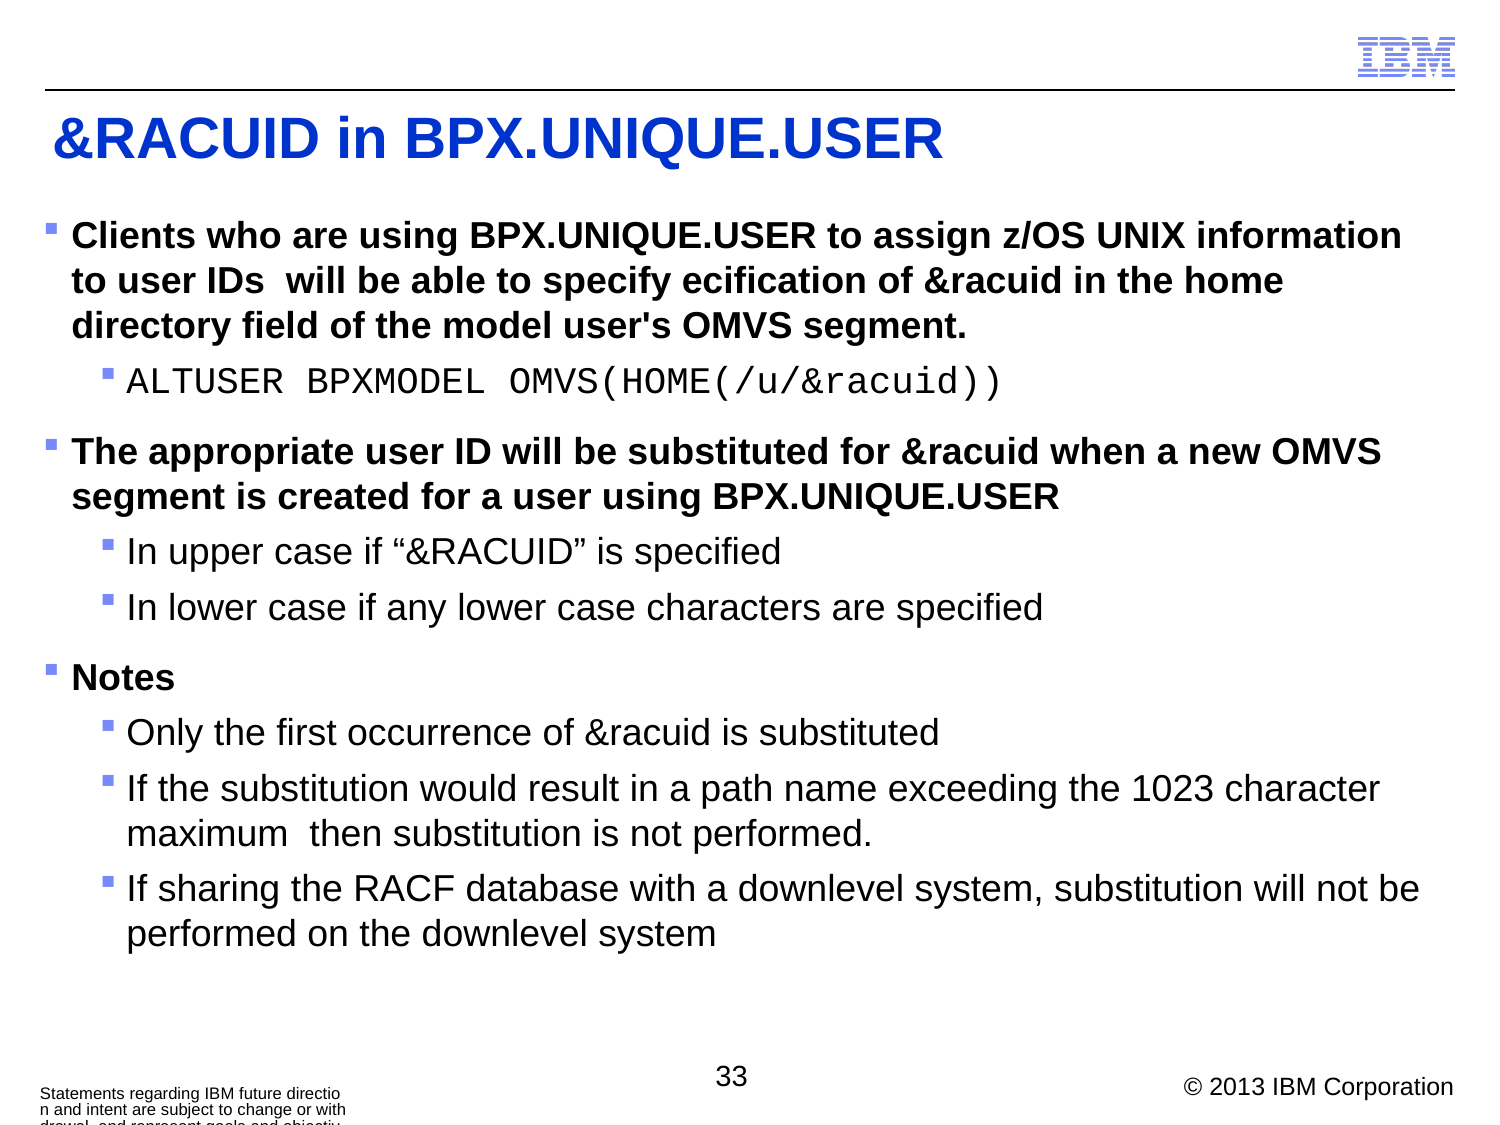

# &RACUID in BPX.UNIQUE.USER
Clients who are using BPX.UNIQUE.USER to assign z/OS UNIX information to user IDs will be able to specify ecification of &racuid in the home directory field of the model user's OMVS segment.
ALTUSER BPXMODEL OMVS(HOME(/u/&racuid))
The appropriate user ID will be substituted for &racuid when a new OMVS segment is created for a user using BPX.UNIQUE.USER
In upper case if “&RACUID” is specified
In lower case if any lower case characters are specified
Notes
Only the first occurrence of &racuid is substituted
If the substitution would result in a path name exceeding the 1023 character maximum then substitution is not performed.
If sharing the RACF database with a downlevel system, substitution will not be performed on the downlevel system
33
Statements regarding IBM future direction and intent are subject to change or withdrawal, and represent goals and objectives only.